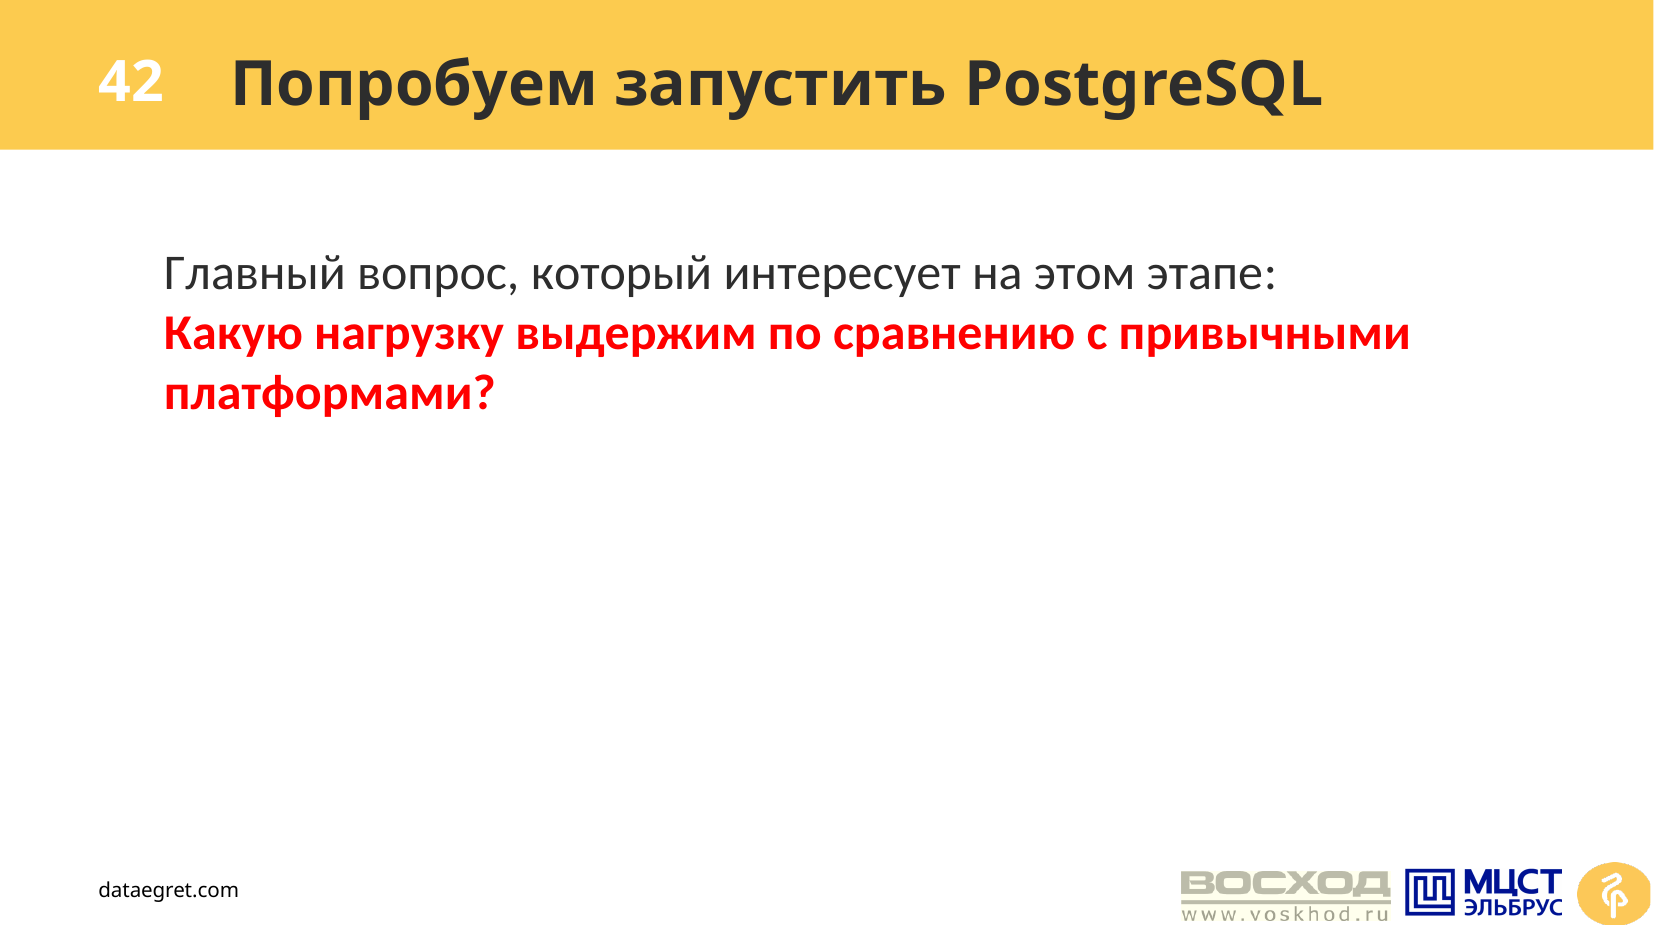

42
Попробуем запустить PostgreSQL
Главный вопрос, который интересует на этом этапе:
Какую нагрузку выдержим по сравнению с привычными платформами?
# dataegret.com